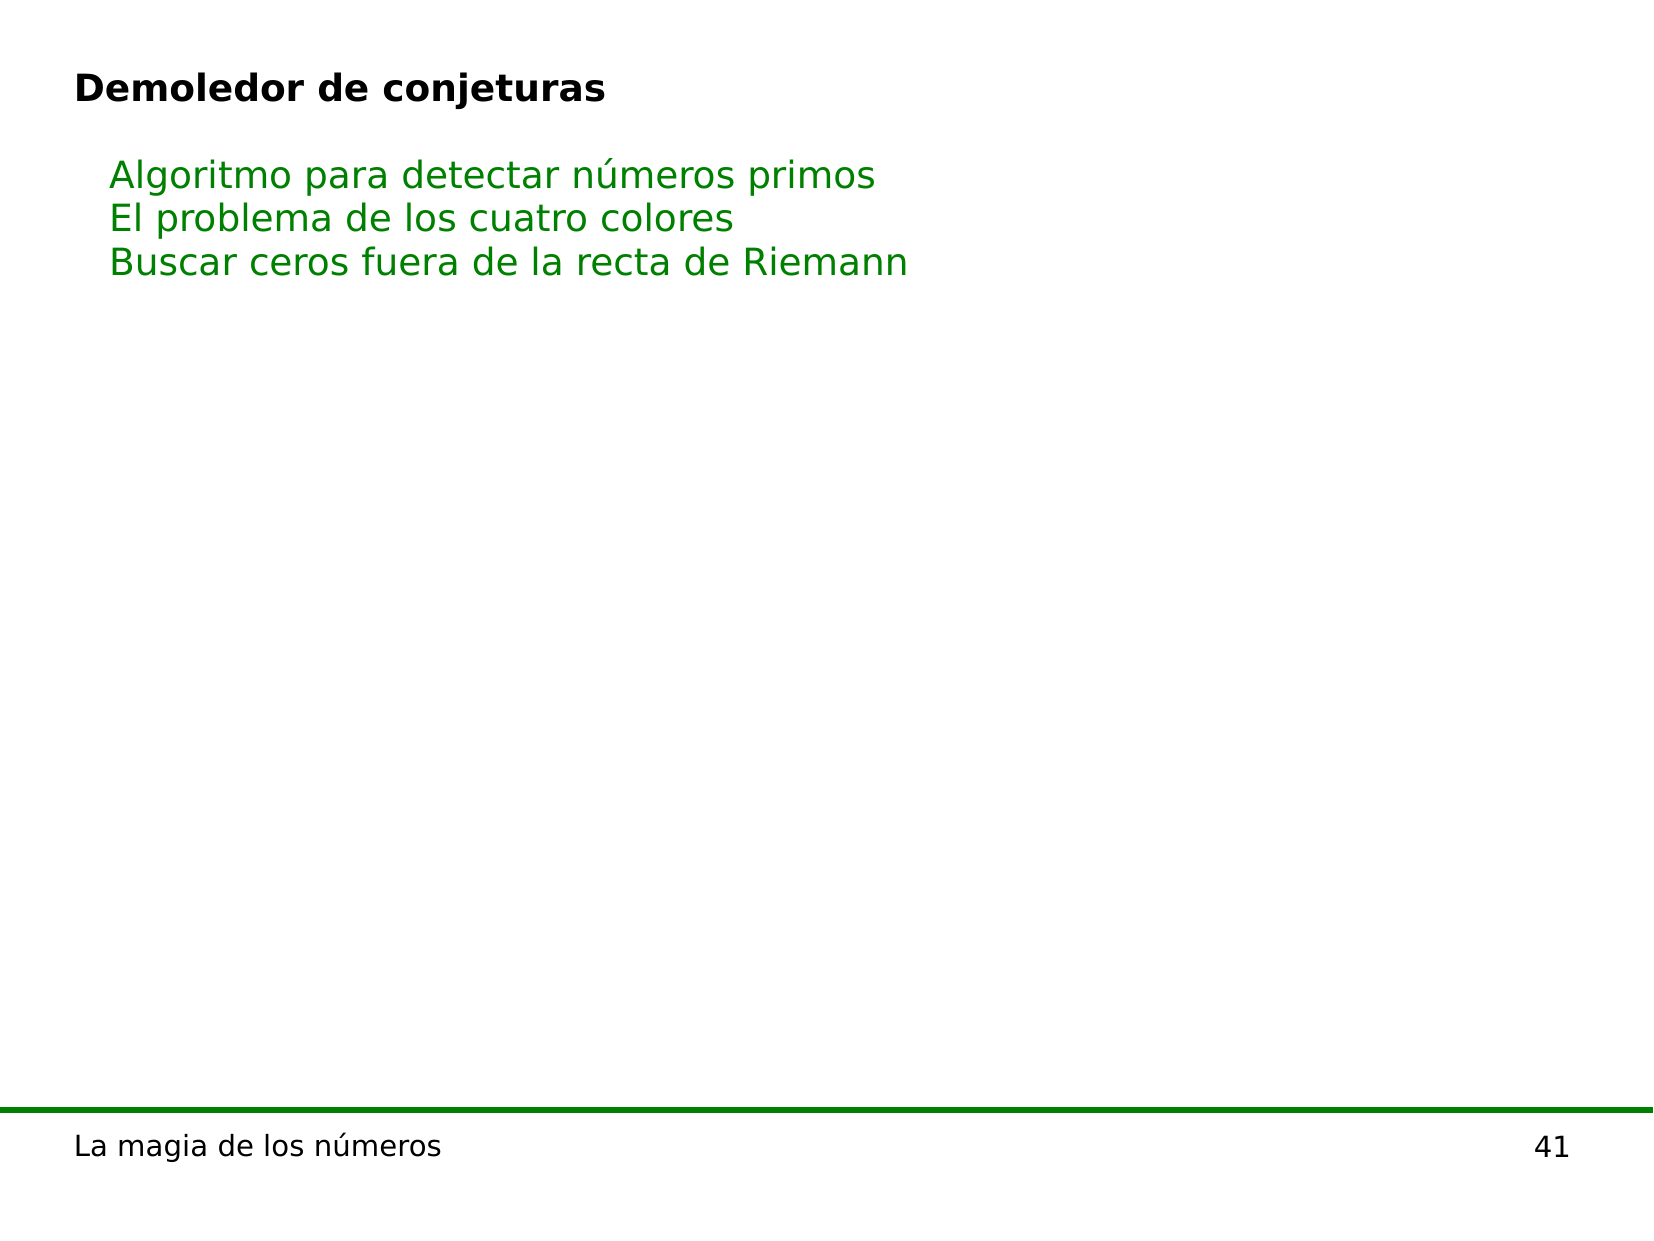

Demoledor de conjeturas
Algoritmo para detectar números primos
El problema de los cuatro colores
Buscar ceros fuera de la recta de Riemann
La magia de los números
41